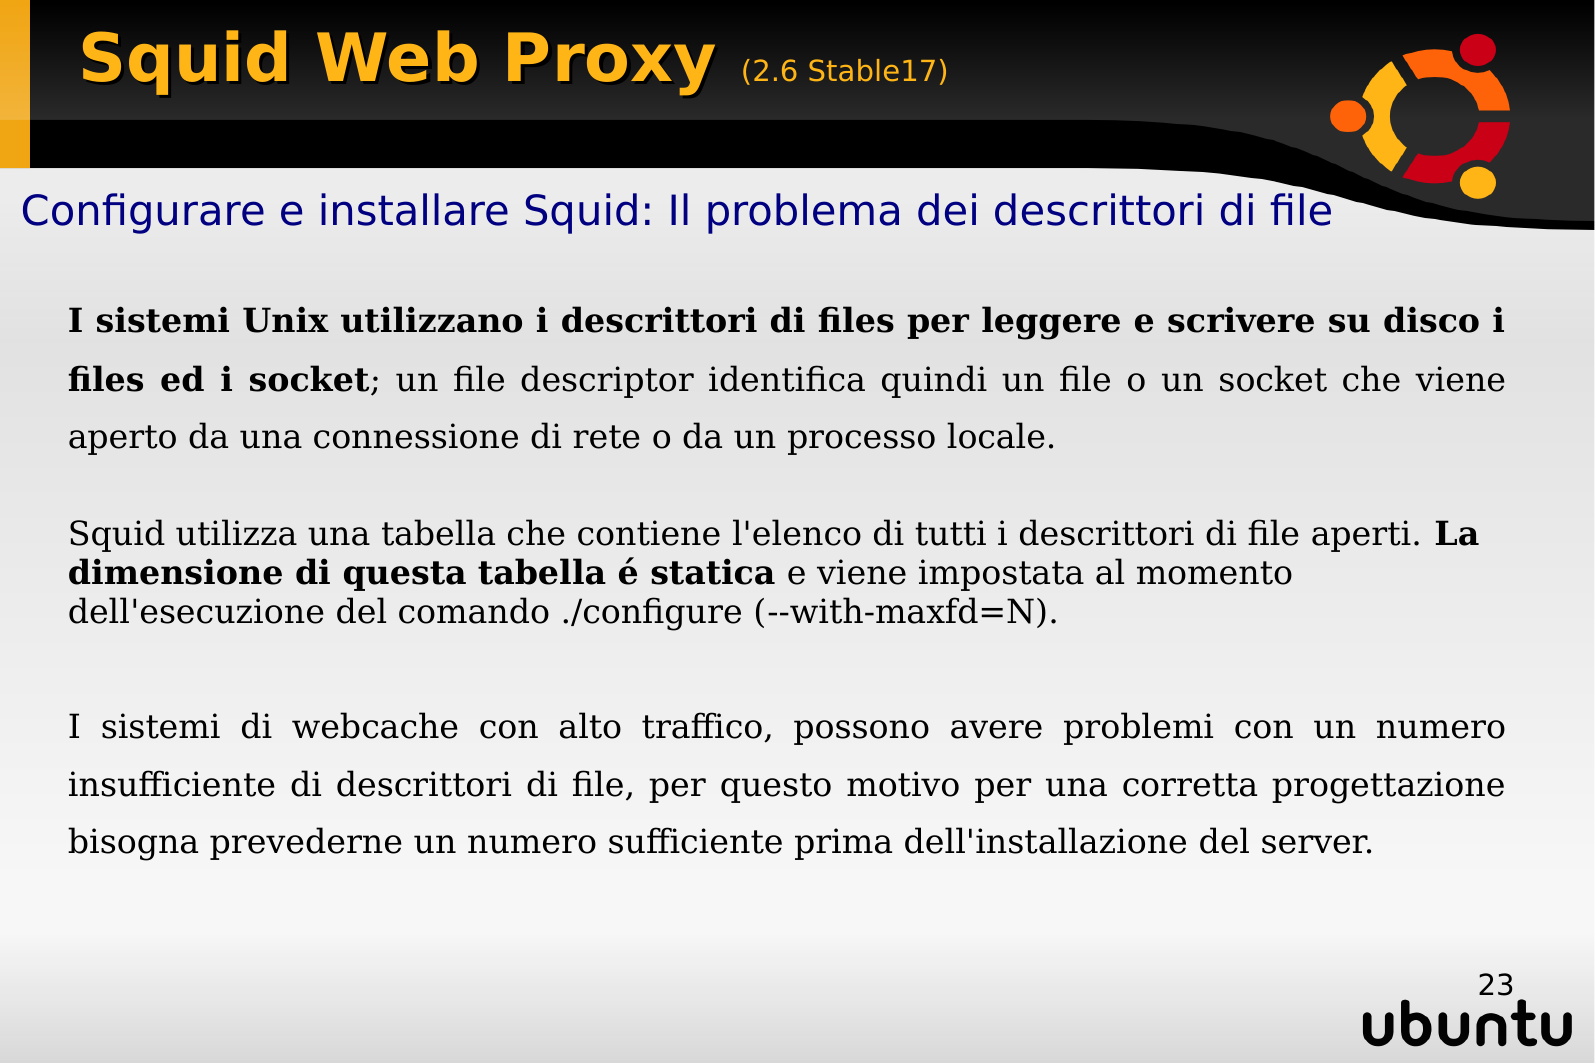

Squid Web Proxy (2.6 Stable17)
Configurare e installare Squid: Il problema dei descrittori di file
I sistemi Unix utilizzano i descrittori di files per leggere e scrivere su disco i files ed i socket; un file descriptor identifica quindi un file o un socket che viene aperto da una connessione di rete o da un processo locale.
Squid utilizza una tabella che contiene l'elenco di tutti i descrittori di file aperti. La dimensione di questa tabella é statica e viene impostata al momento dell'esecuzione del comando ./configure (--with-maxfd=N).
I sistemi di webcache con alto traffico, possono avere problemi con un numero insufficiente di descrittori di file, per questo motivo per una corretta progettazione bisogna prevederne un numero sufficiente prima dell'installazione del server.
23